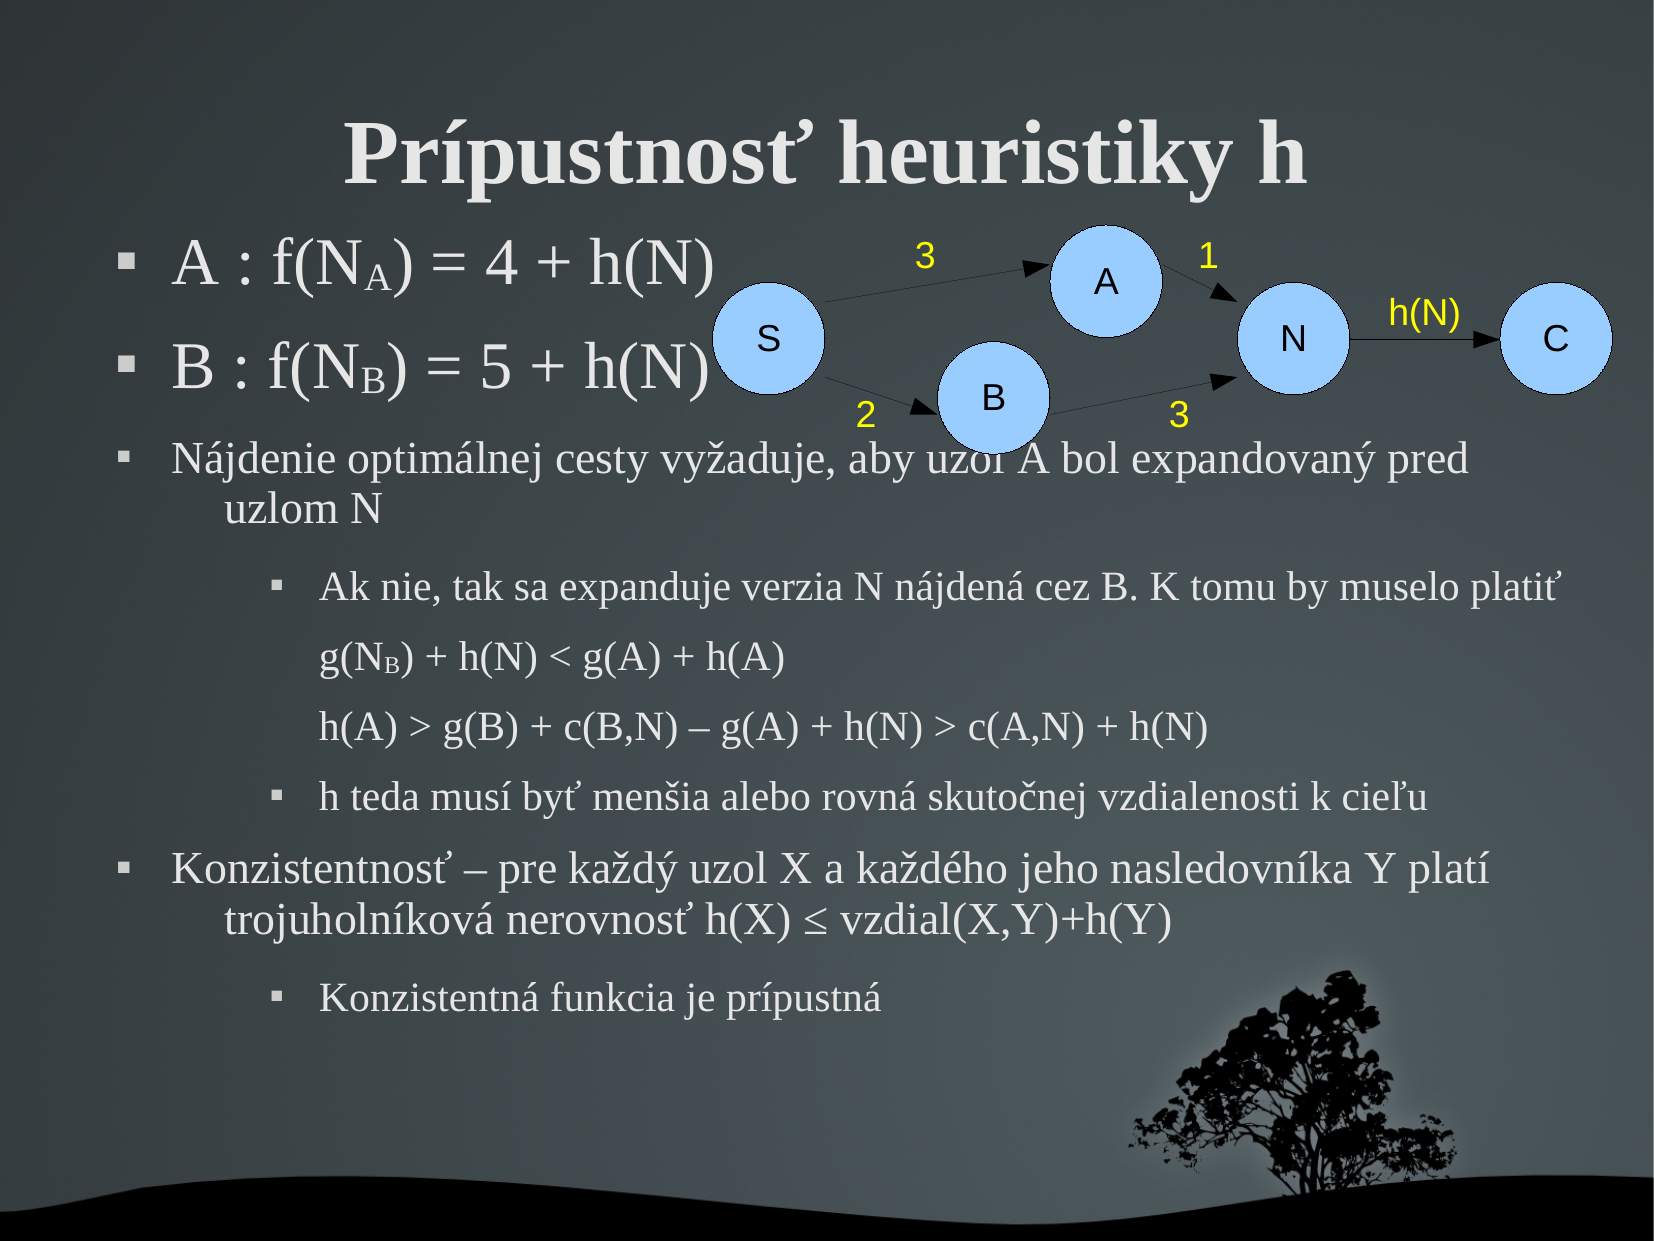

# Prípustnosť heuristiky h
A
3
1
S
N
C
h(N)
B
2
3
A : f(NA) = 4 + h(N)
B : f(NB) = 5 + h(N)
Nájdenie optimálnej cesty vyžaduje, aby uzol A bol expandovaný pred uzlom N
Ak nie, tak sa expanduje verzia N nájdená cez B. K tomu by muselo platiť
g(NB) + h(N) < g(A) + h(A)
h(A) > g(B) + c(B,N) – g(A) + h(N) > c(A,N) + h(N)
h teda musí byť menšia alebo rovná skutočnej vzdialenosti k cieľu
Konzistentnosť – pre každý uzol X a každého jeho nasledovníka Y platí trojuholníková nerovnosť h(X) ≤ vzdial(X,Y)+h(Y)
Konzistentná funkcia je prípustná